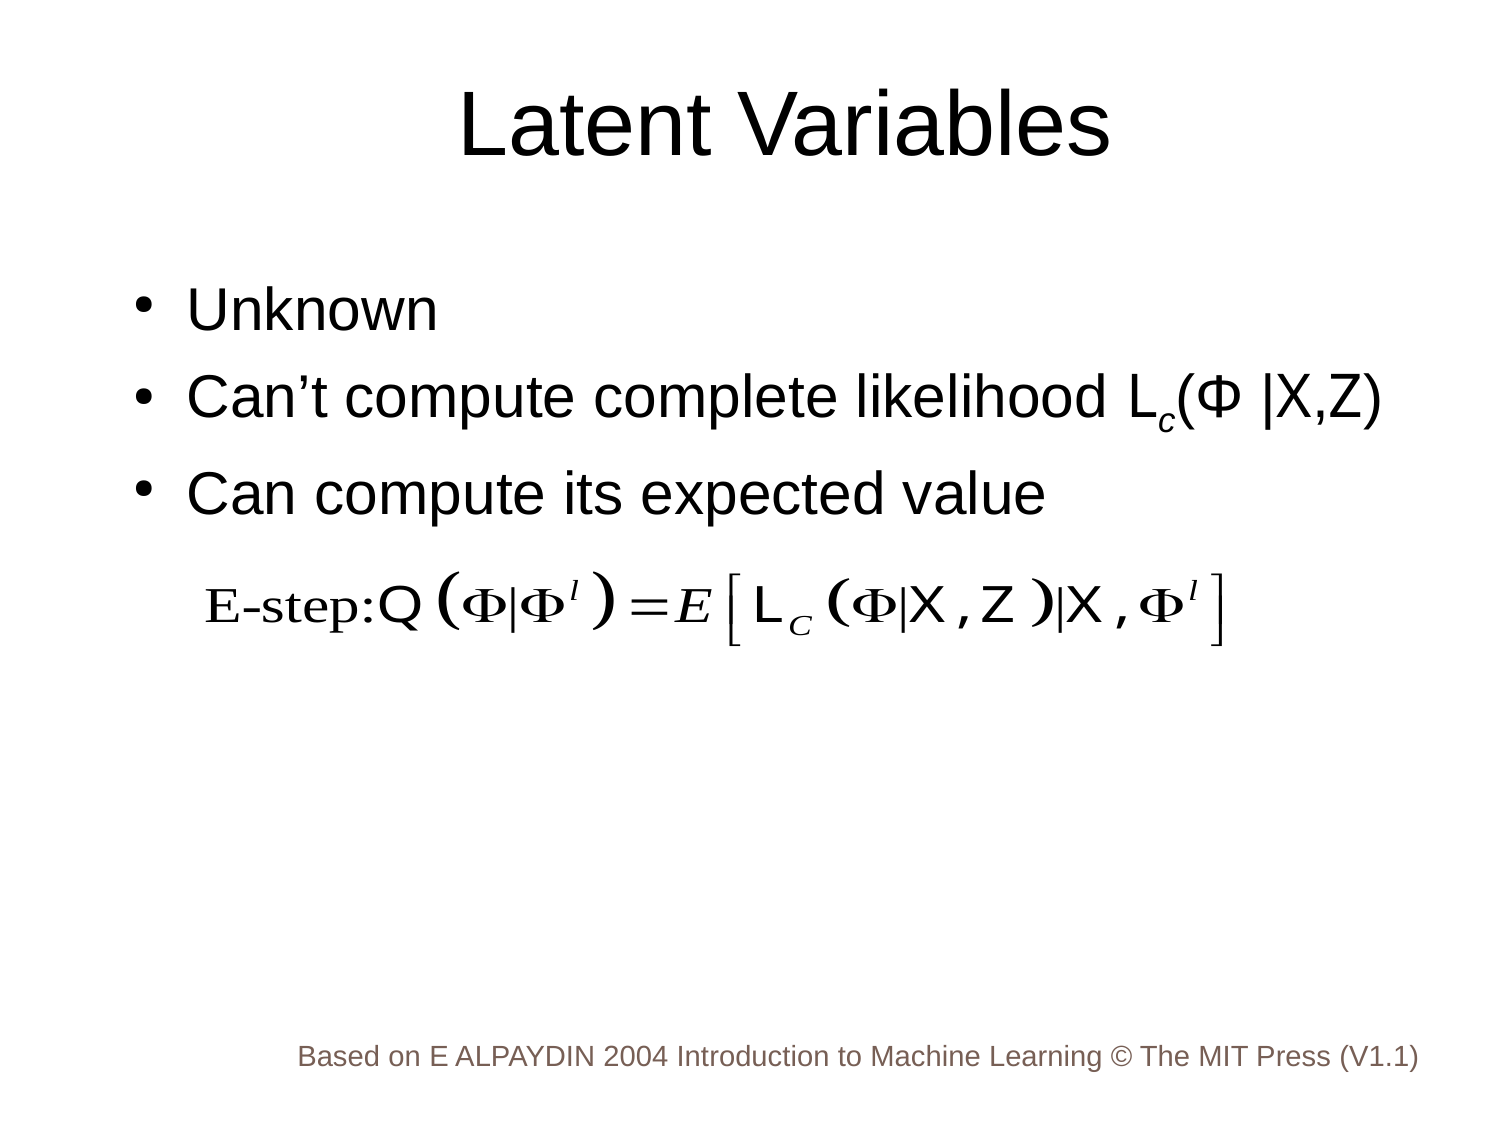

# Latent Variables
Unknown
Can’t compute complete likelihood Lc(Φ |X,Z)
Can compute its expected value
Based on E ALPAYDIN 2004 Introduction to Machine Learning © The MIT Press (V1.1)